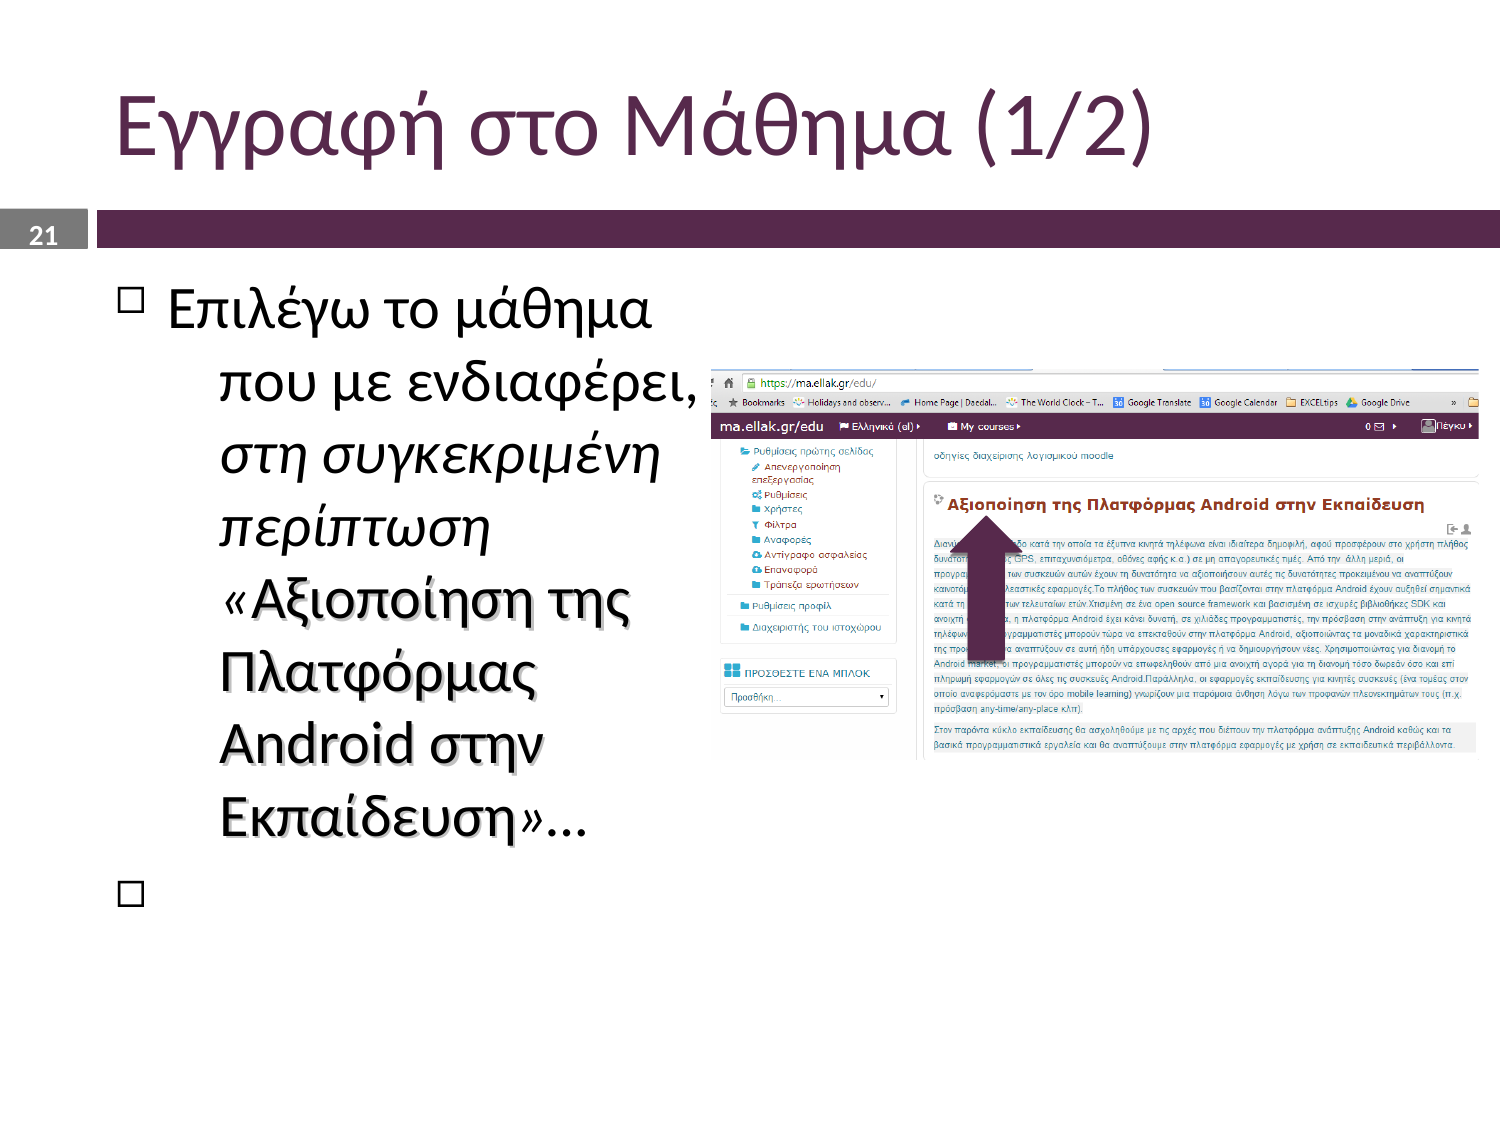

# Εγγραφή στο Μάθημα (1/2)
Επιλέγω το μάθημα που με ενδιαφέρει, στη συγκεκριμένη περίπτωση «Αξιοποίηση της Πλατφόρμας Android στην Εκπαίδευση»…